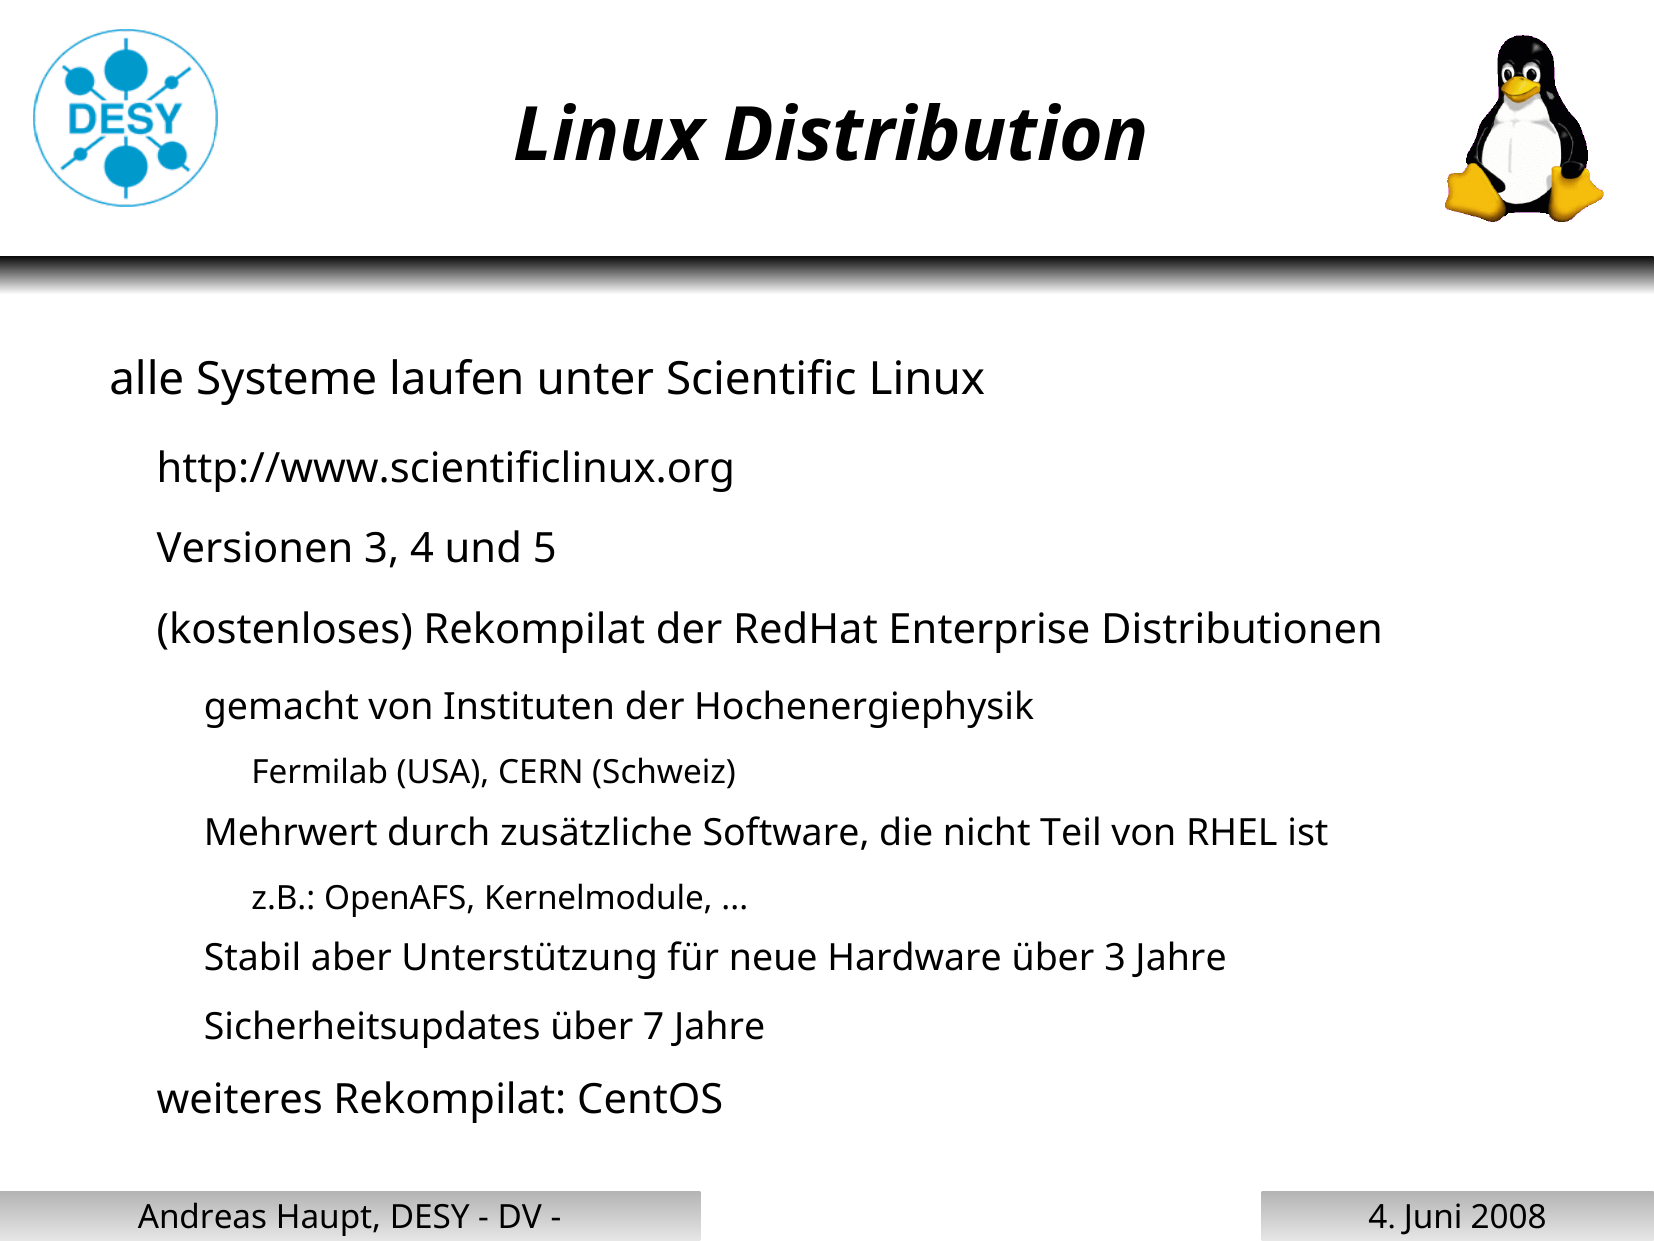

# Linux Distribution
alle Systeme laufen unter Scientific Linux
http://www.scientificlinux.org
Versionen 3, 4 und 5
(kostenloses) Rekompilat der RedHat Enterprise Distributionen
gemacht von Instituten der Hochenergiephysik
Fermilab (USA), CERN (Schweiz)
Mehrwert durch zusätzliche Software, die nicht Teil von RHEL ist
z.B.: OpenAFS, Kernelmodule, ...
Stabil aber Unterstützung für neue Hardware über 3 Jahre
Sicherheitsupdates über 7 Jahre
weiteres Rekompilat: CentOS